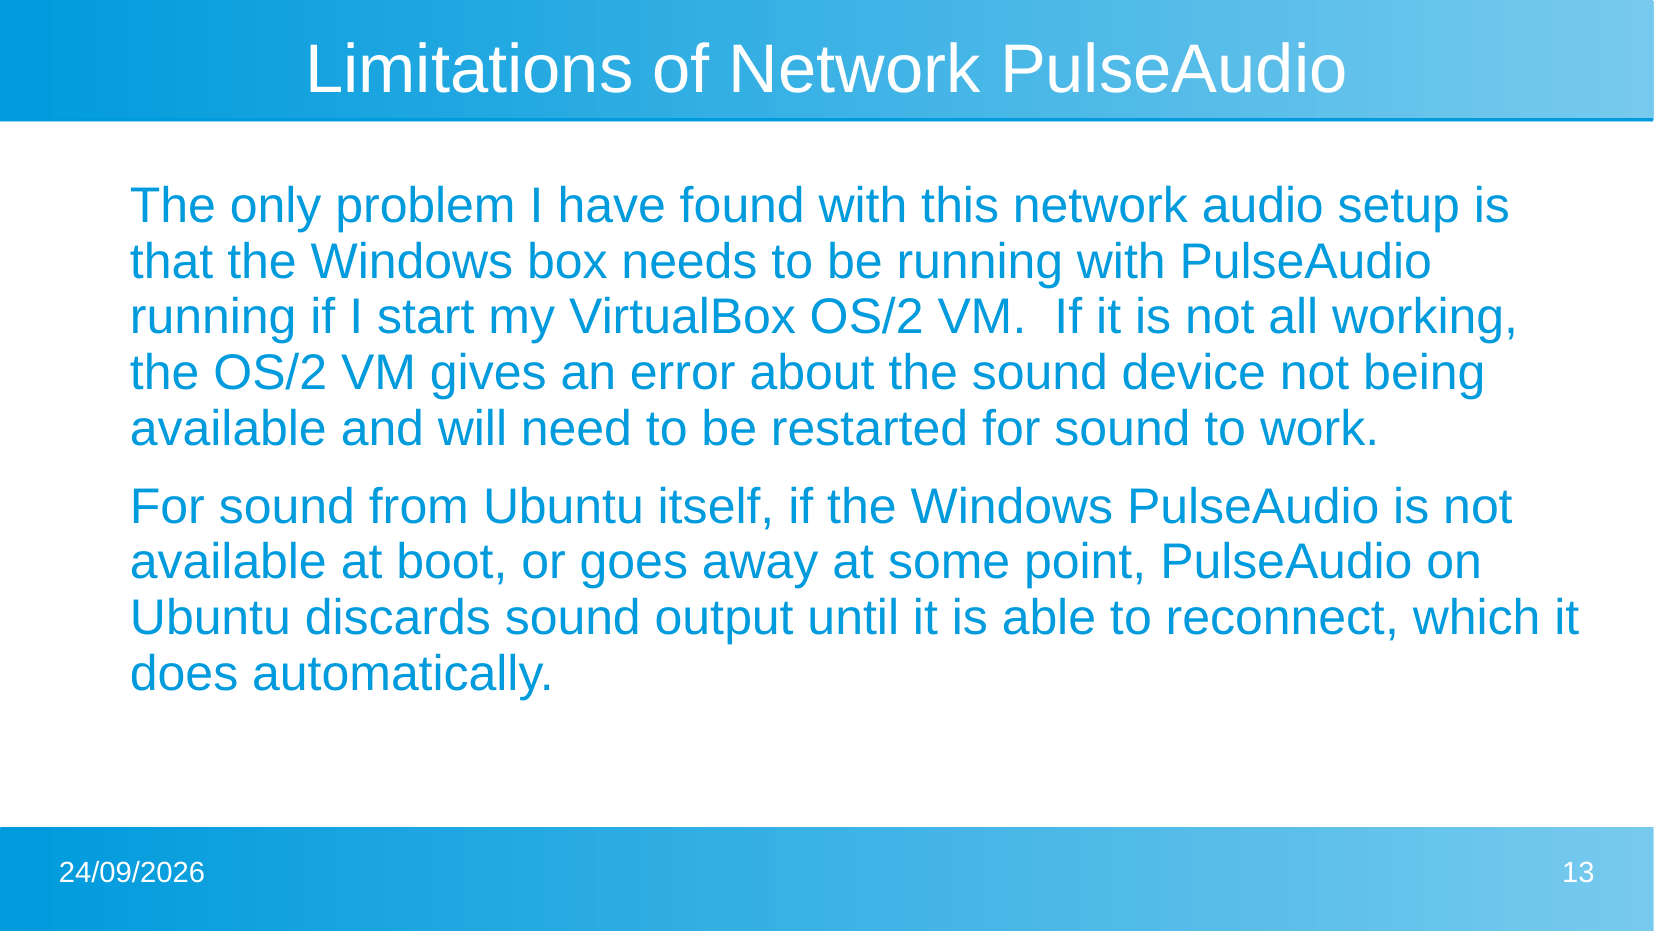

# Limitations of Network PulseAudio
The only problem I have found with this network audio setup is that the Windows box needs to be running with PulseAudio running if I start my VirtualBox OS/2 VM. If it is not all working, the OS/2 VM gives an error about the sound device not being available and will need to be restarted for sound to work.
For sound from Ubuntu itself, if the Windows PulseAudio is not available at boot, or goes away at some point, PulseAudio on Ubuntu discards sound output until it is able to reconnect, which it does automatically.
13